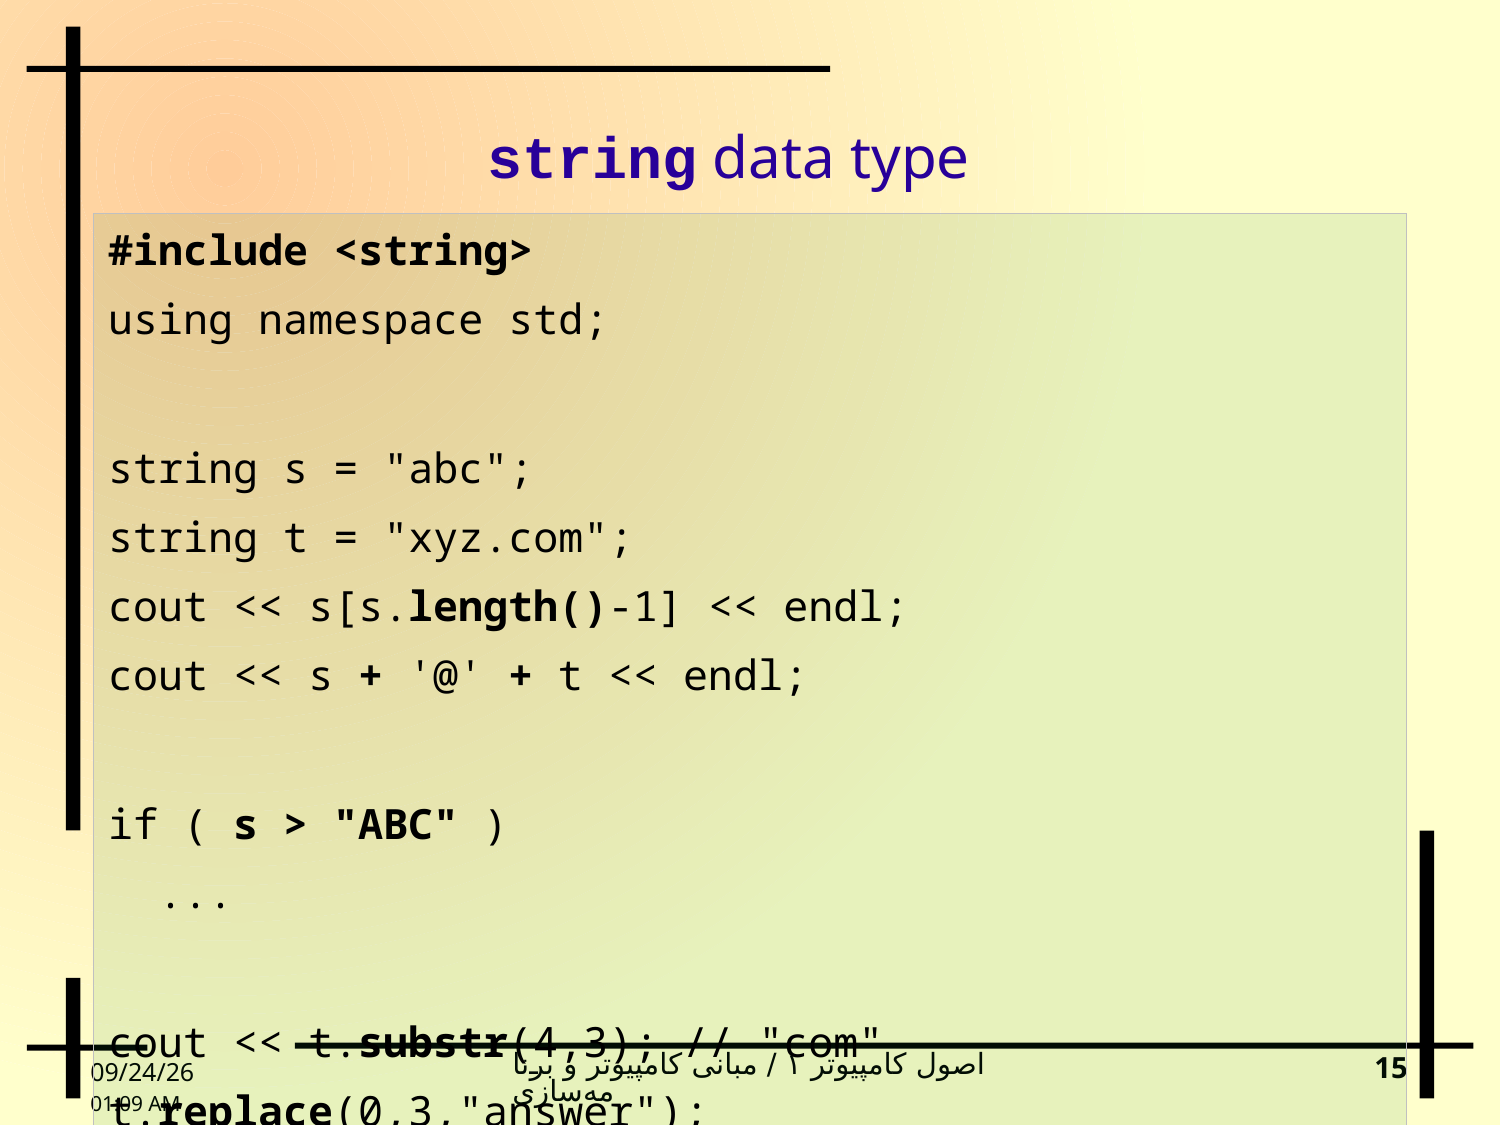

# string data type
#include <string>
using namespace std;
string s = "abc";
string t = "xyz.com";
cout << s[s.length()-1] << endl;
cout << s + '@' + t << endl;
if ( s > "ABC" )
 ...
cout << t.substr(4,3); // "com"
t.replace(0,3,"answer");
اصول کامپیوتر ۱ / مبانی کامپیوتر و برنامه‌سازی
15